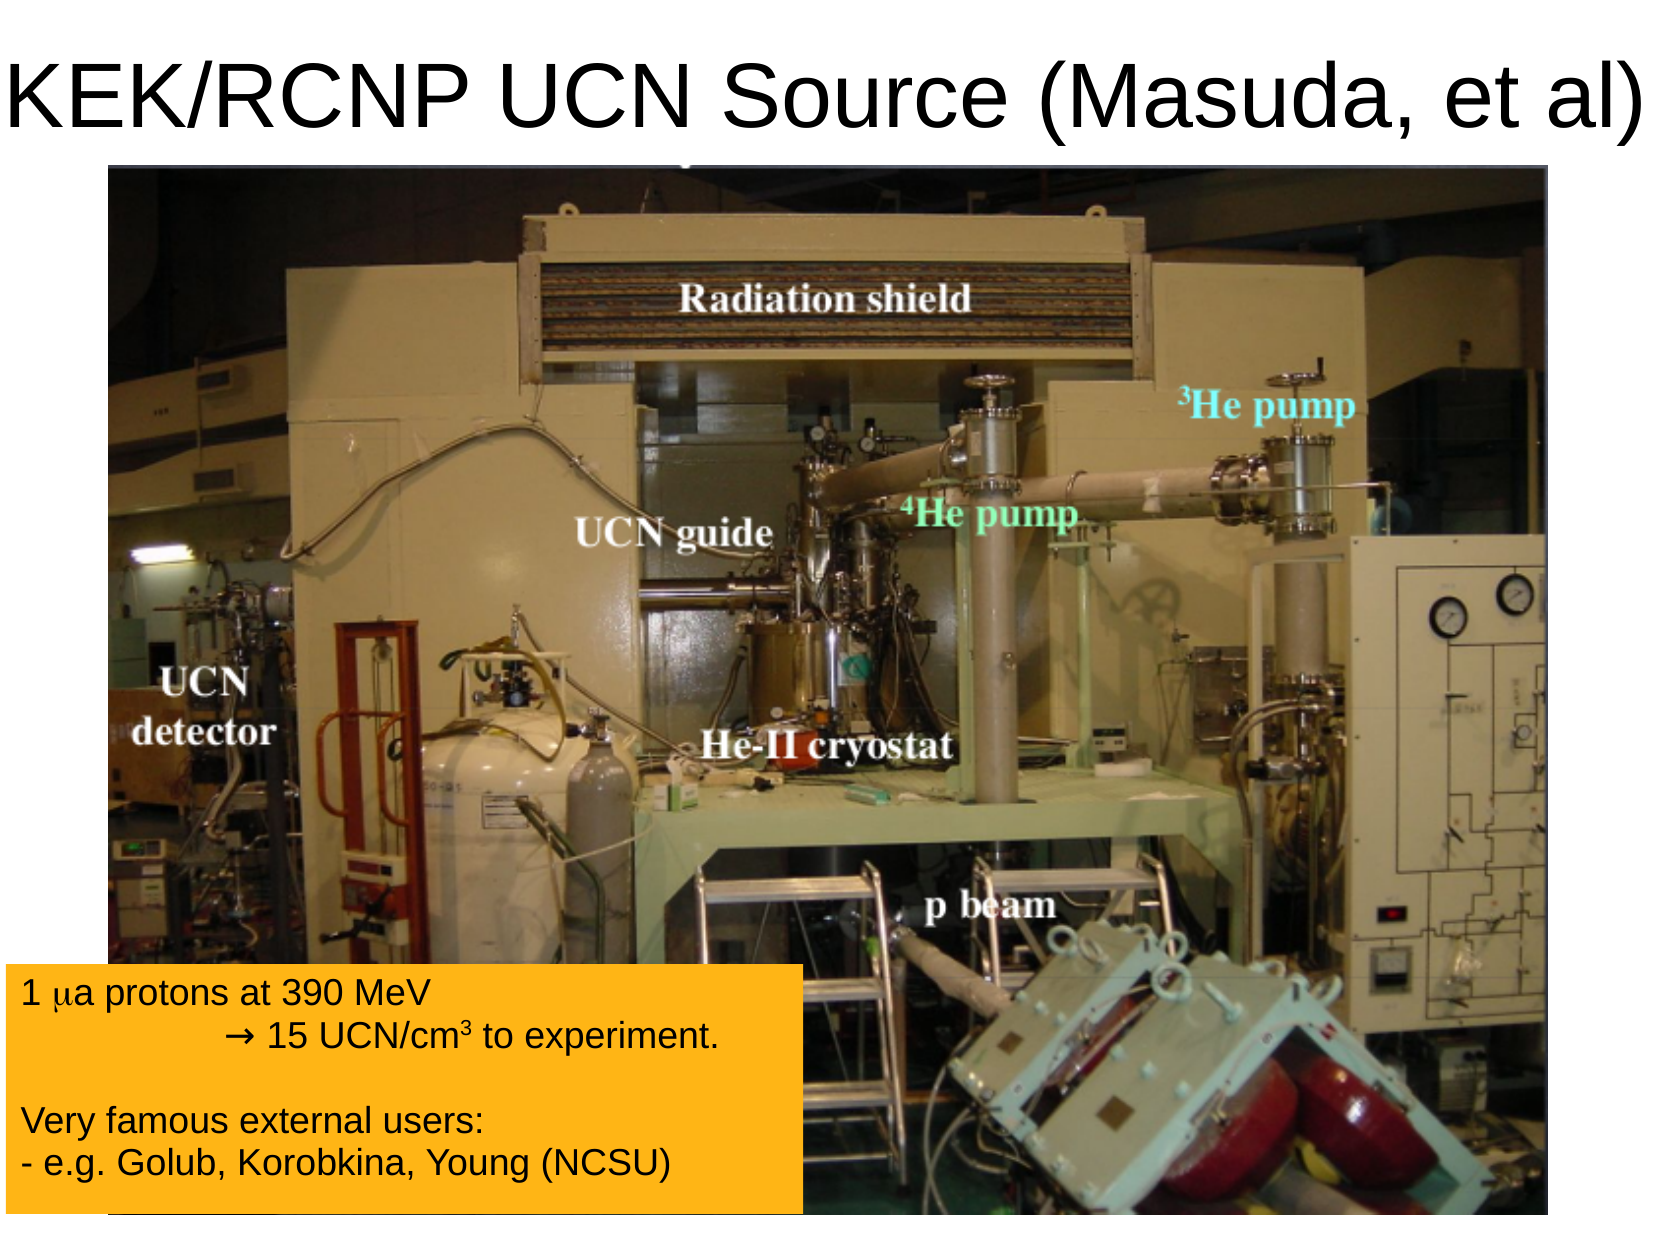

# KEK/RCNP UCN Source (Masuda, et al)
1 a protons at 390 MeV
 → 15 UCN/cm3 to experiment.
Very famous external users:
- e.g. Golub, Korobkina, Young (NCSU)